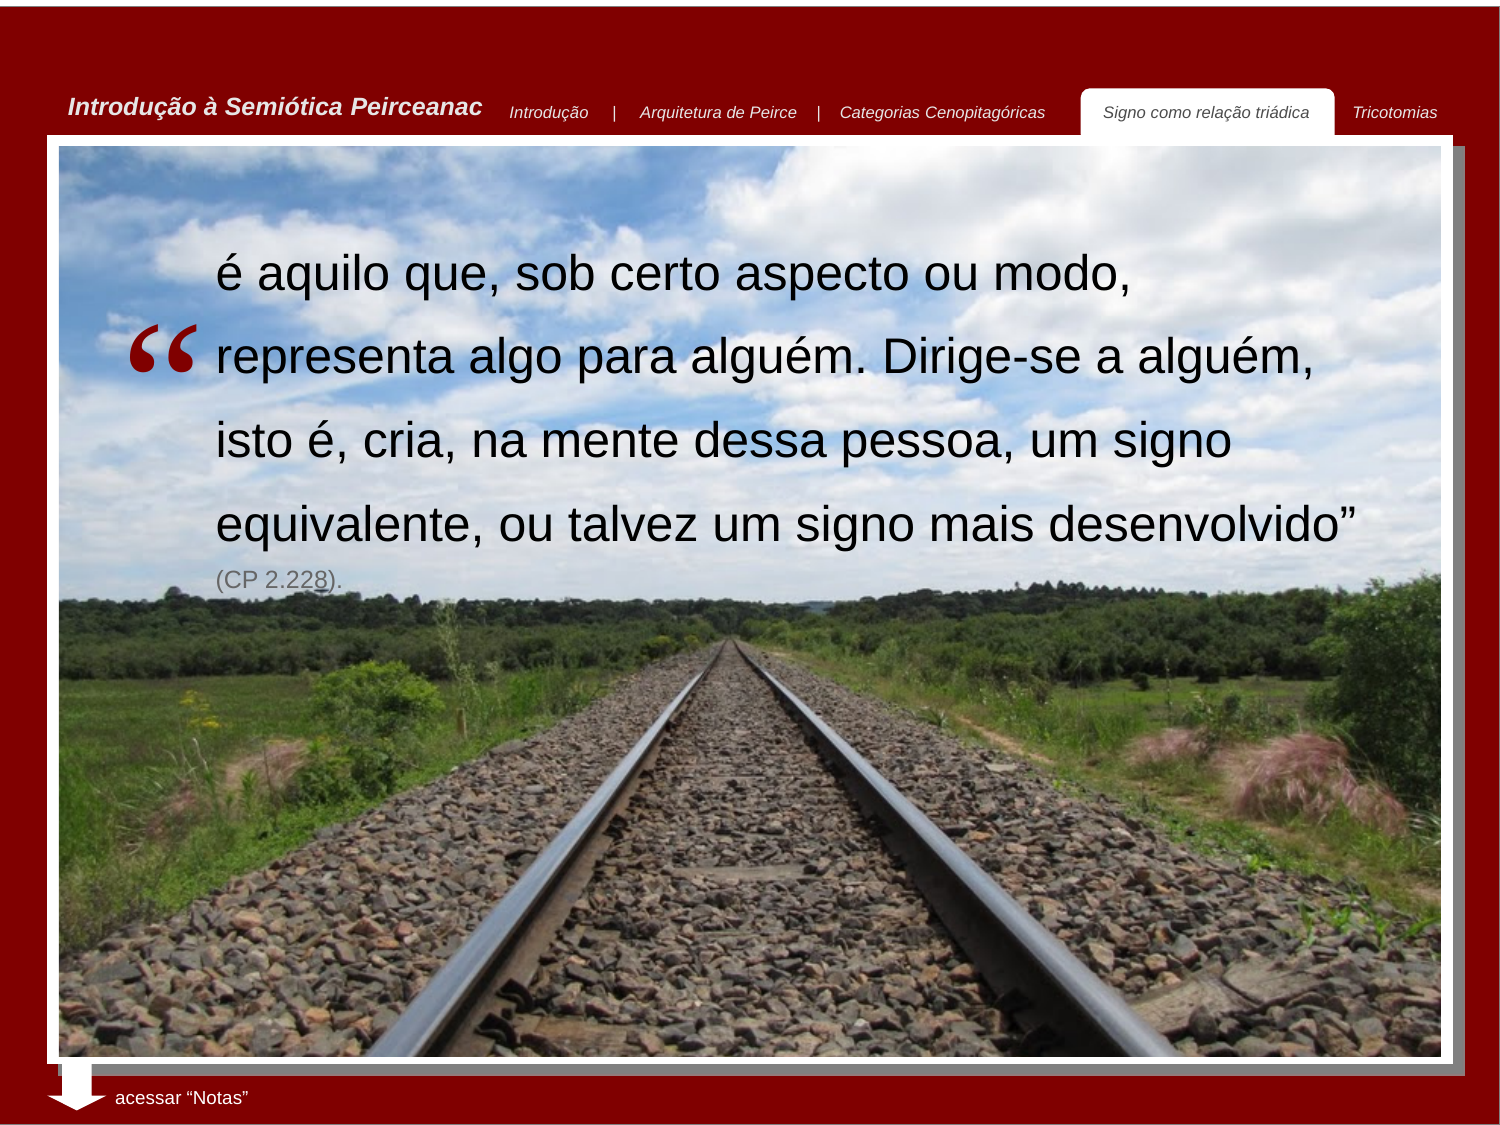

“
é aquilo que, sob certo aspecto ou modo, representa algo para alguém. Dirige-se a alguém, isto é, cria, na mente dessa pessoa, um signo equivalente, ou talvez um signo mais desenvolvido” (CP 2.228).
acessar “Notas”